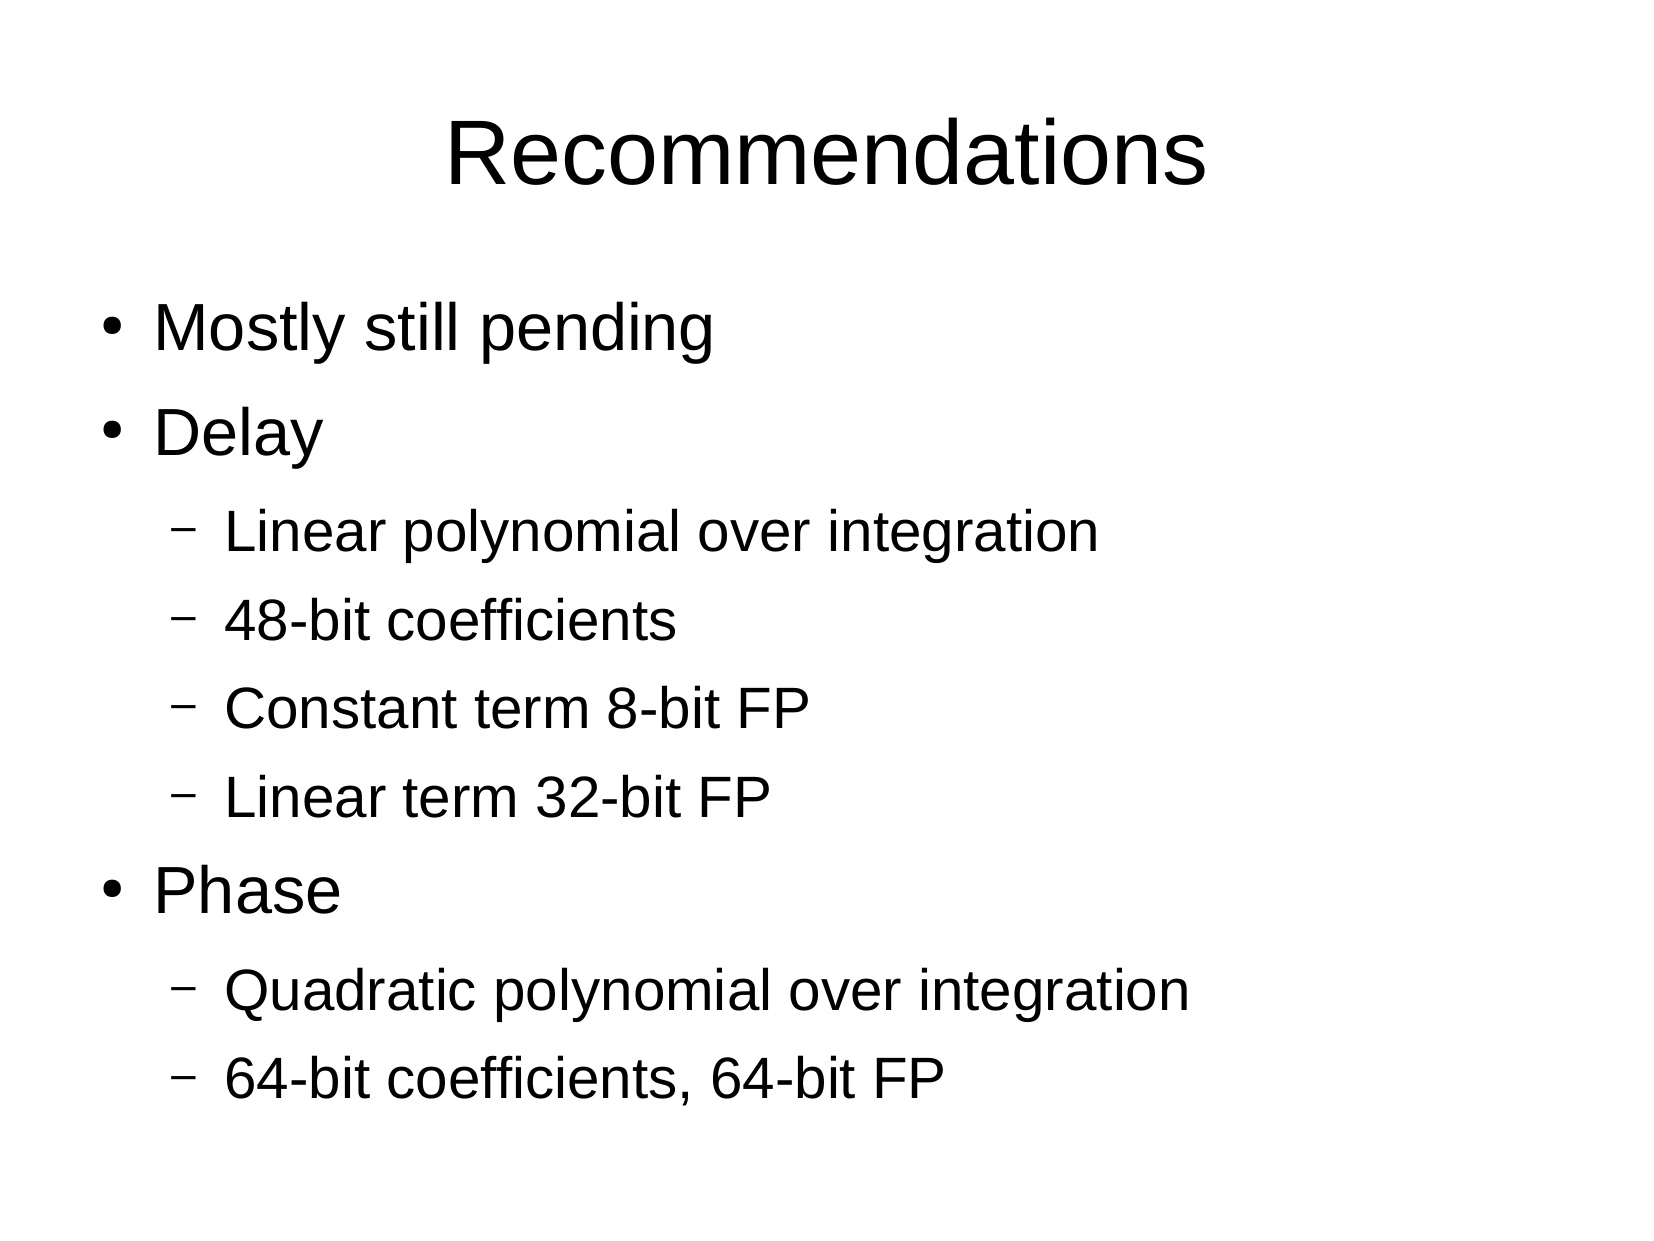

# Recommendations
Mostly still pending
Delay
Linear polynomial over integration
48-bit coefficients
Constant term 8-bit FP
Linear term 32-bit FP
Phase
Quadratic polynomial over integration
64-bit coefficients, 64-bit FP